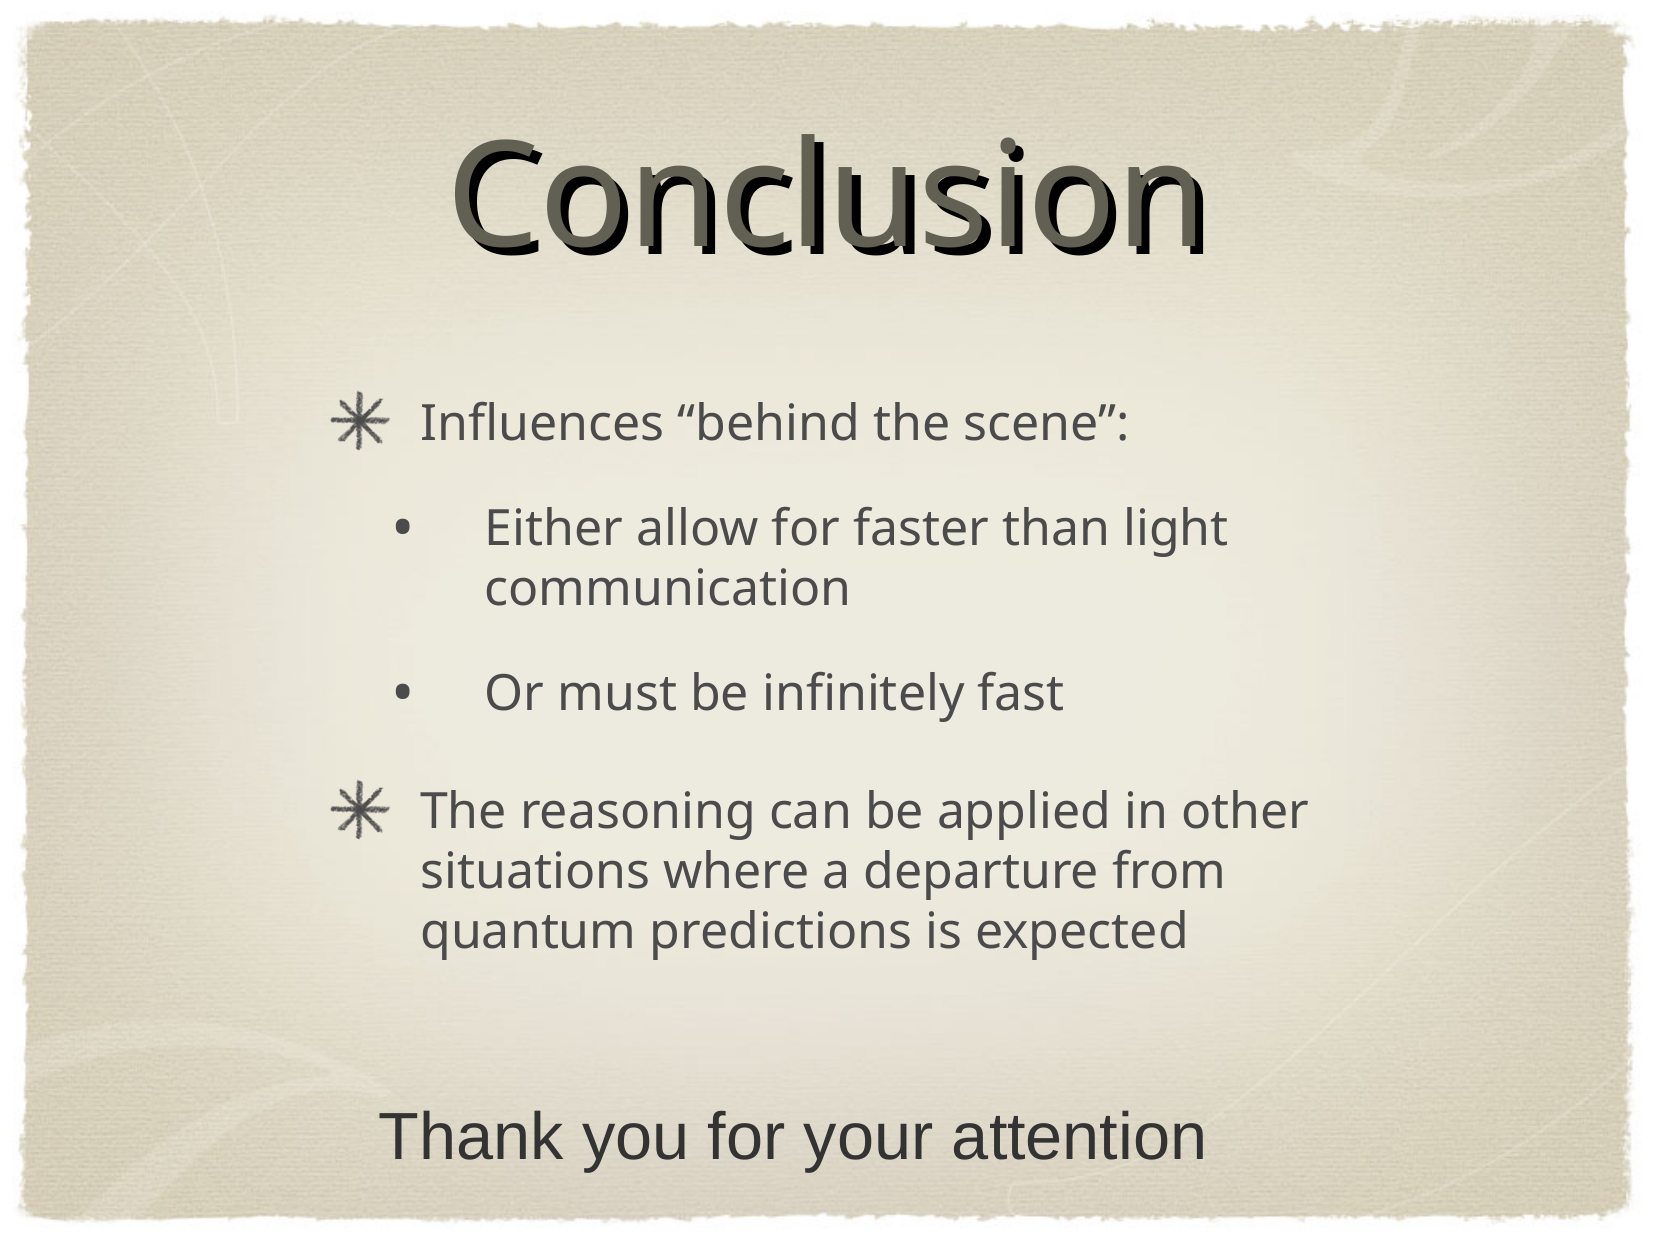

# Conclusion
Influences “behind the scene”:
Either allow for faster than light communication
Or must be infinitely fast
The reasoning can be applied in other situations where a departure from quantum predictions is expected
Thank you for your attention